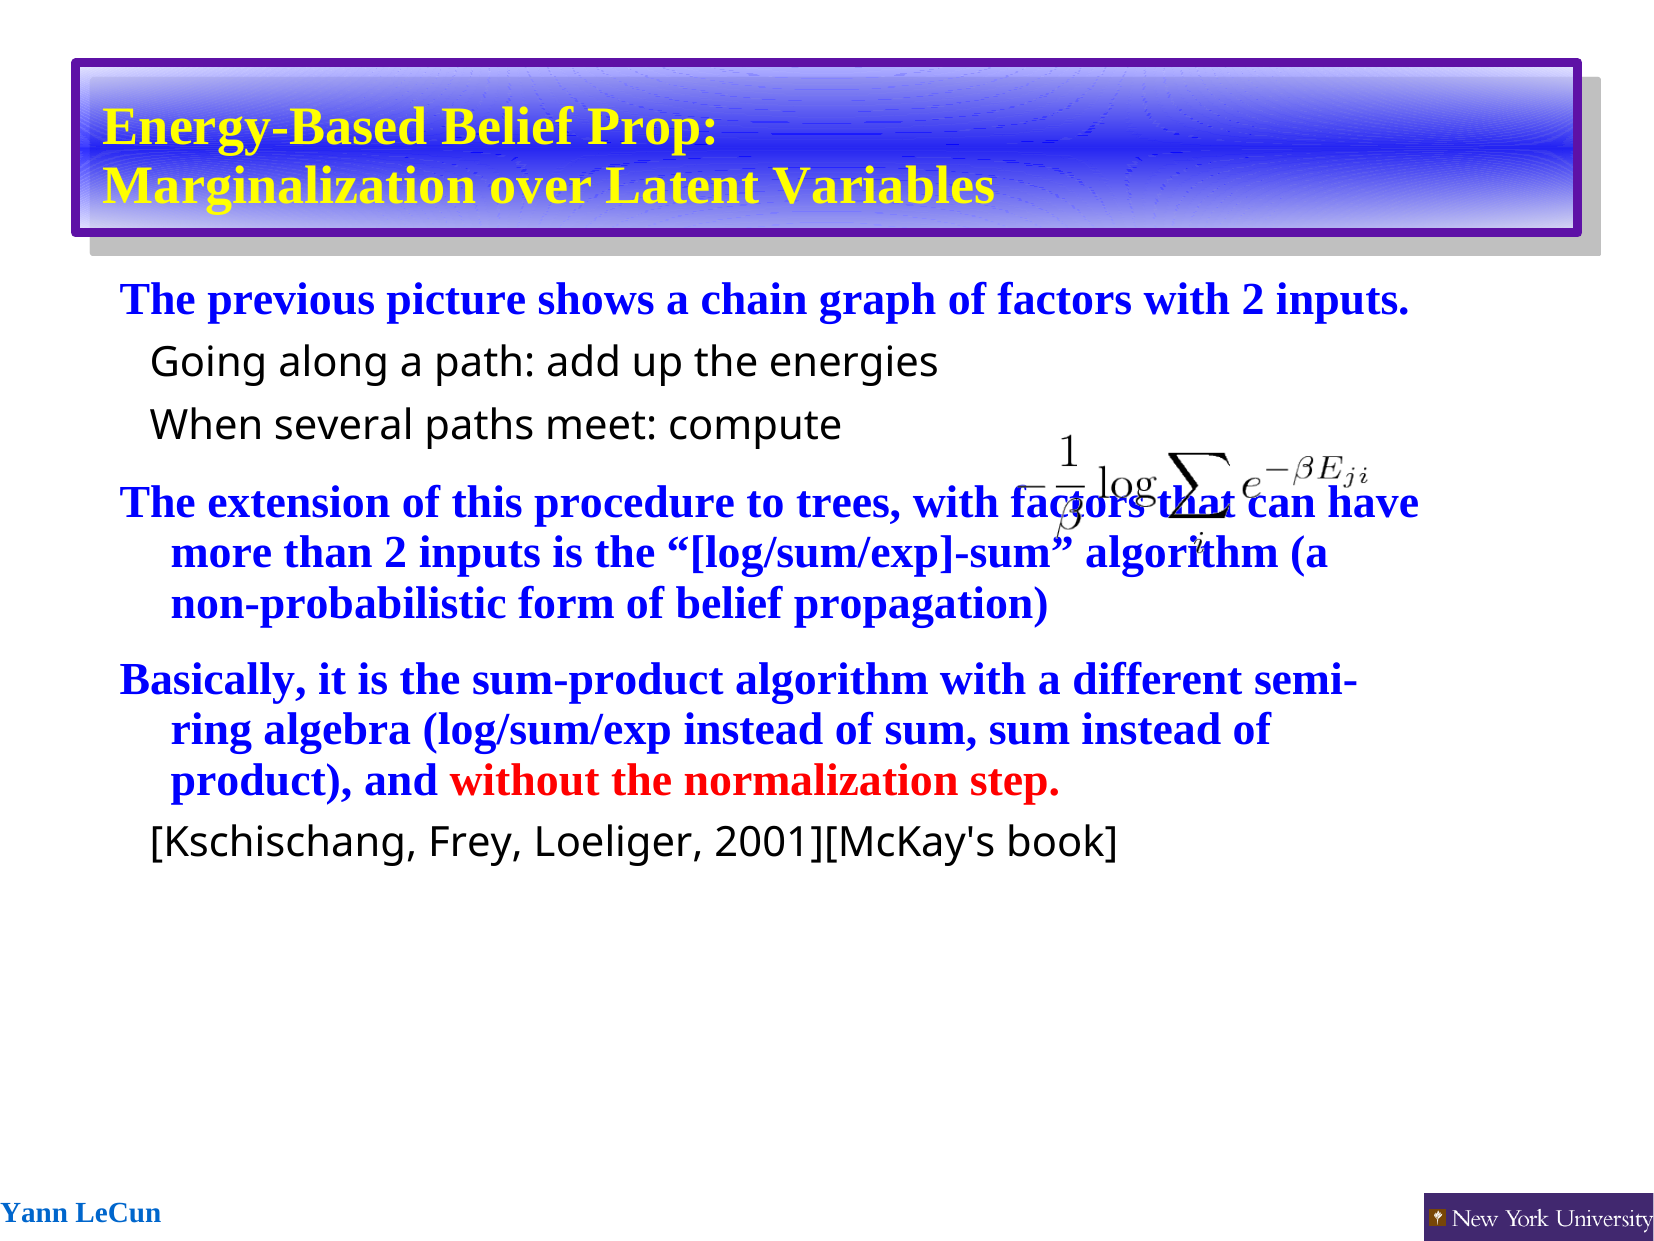

# Energy-Based Belief Prop: Marginalization over Latent Variables
The previous picture shows a chain graph of factors with 2 inputs.
Going along a path: add up the energies
When several paths meet: compute
The extension of this procedure to trees, with factors that can have more than 2 inputs is the “[log/sum/exp]-sum” algorithm (a non-probabilistic form of belief propagation)
Basically, it is the sum-product algorithm with a different semi-ring algebra (log/sum/exp instead of sum, sum instead of product), and without the normalization step.
[Kschischang, Frey, Loeliger, 2001][McKay's book]